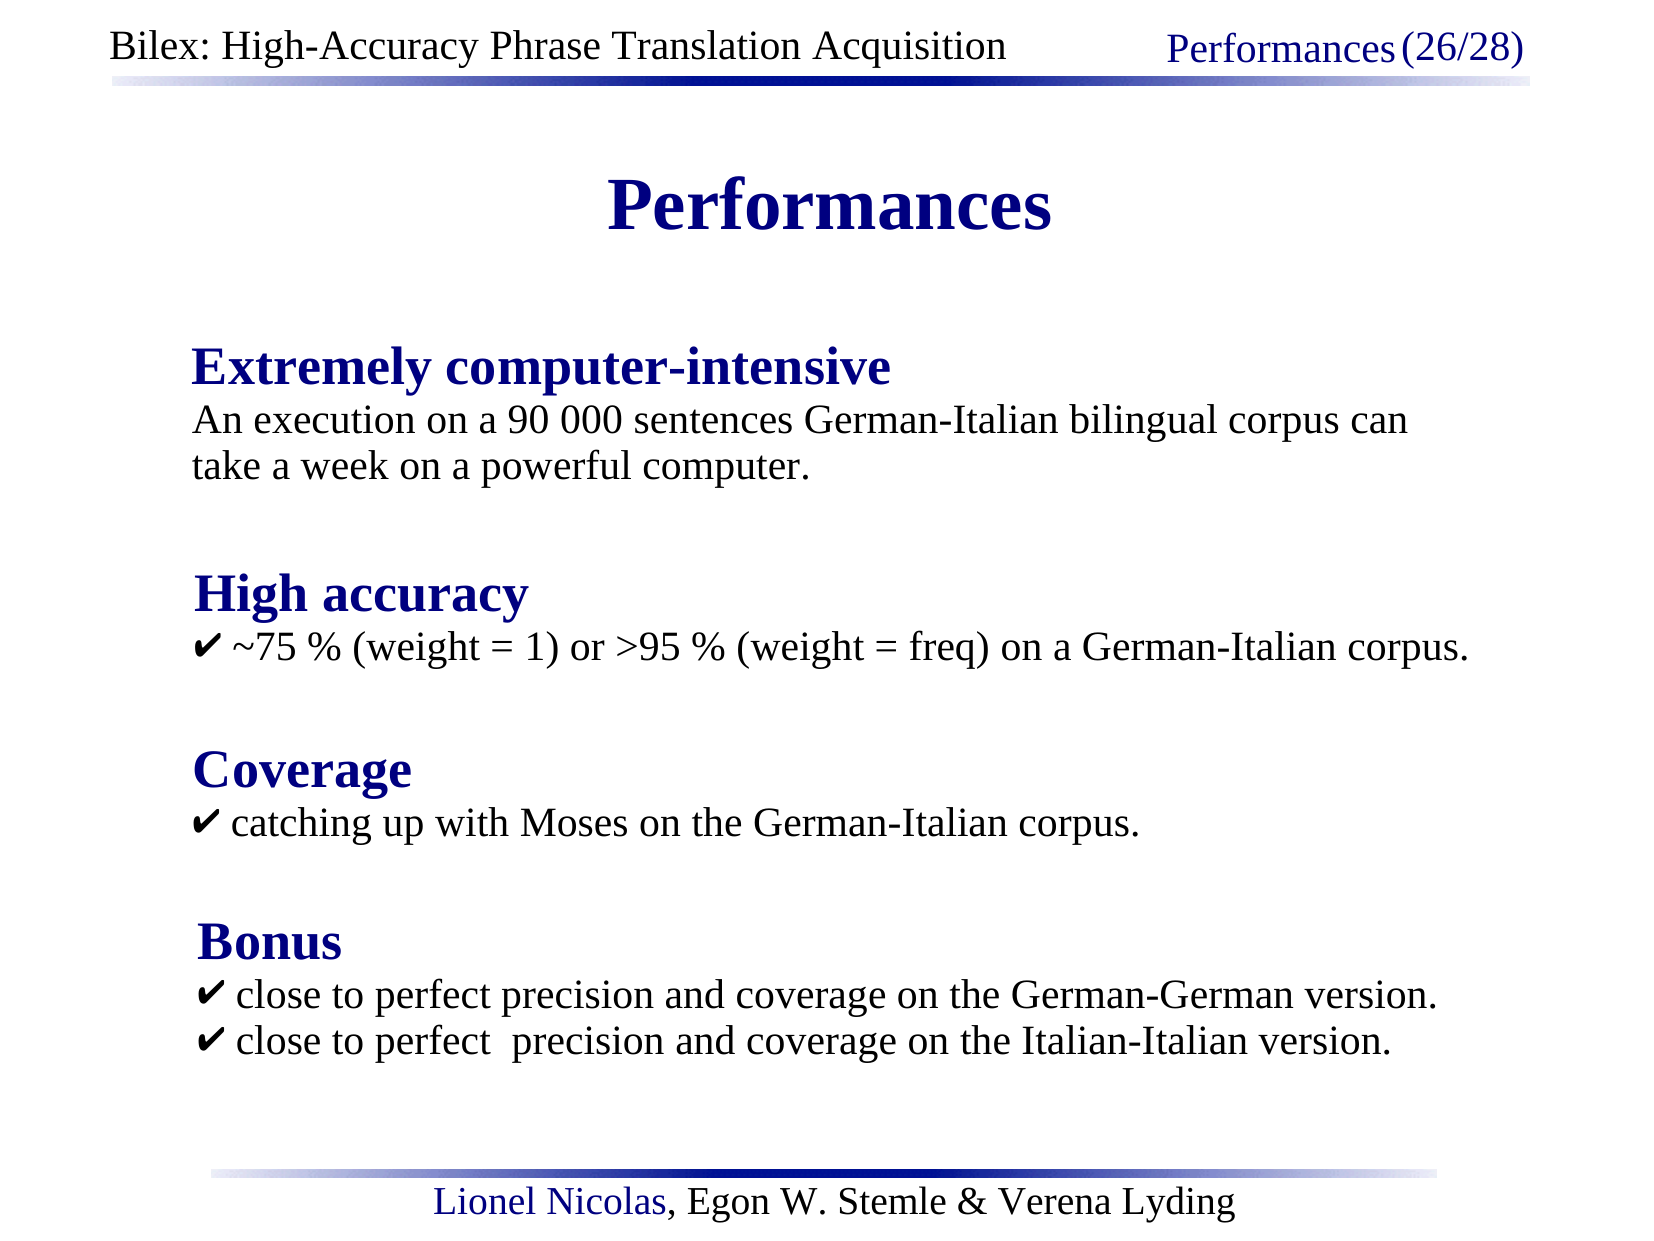

Performances
26
Performances
Extremely computer-intensive
An execution on a 90 000 sentences German-Italian bilingual corpus can
take a week on a powerful computer.
High accuracy
 ~75 % (weight = 1) or >95 % (weight = freq) on a German-Italian corpus.
Coverage
 catching up with Moses on the German-Italian corpus.
Bonus
 close to perfect precision and coverage on the German-German version.
 close to perfect precision and coverage on the Italian-Italian version.